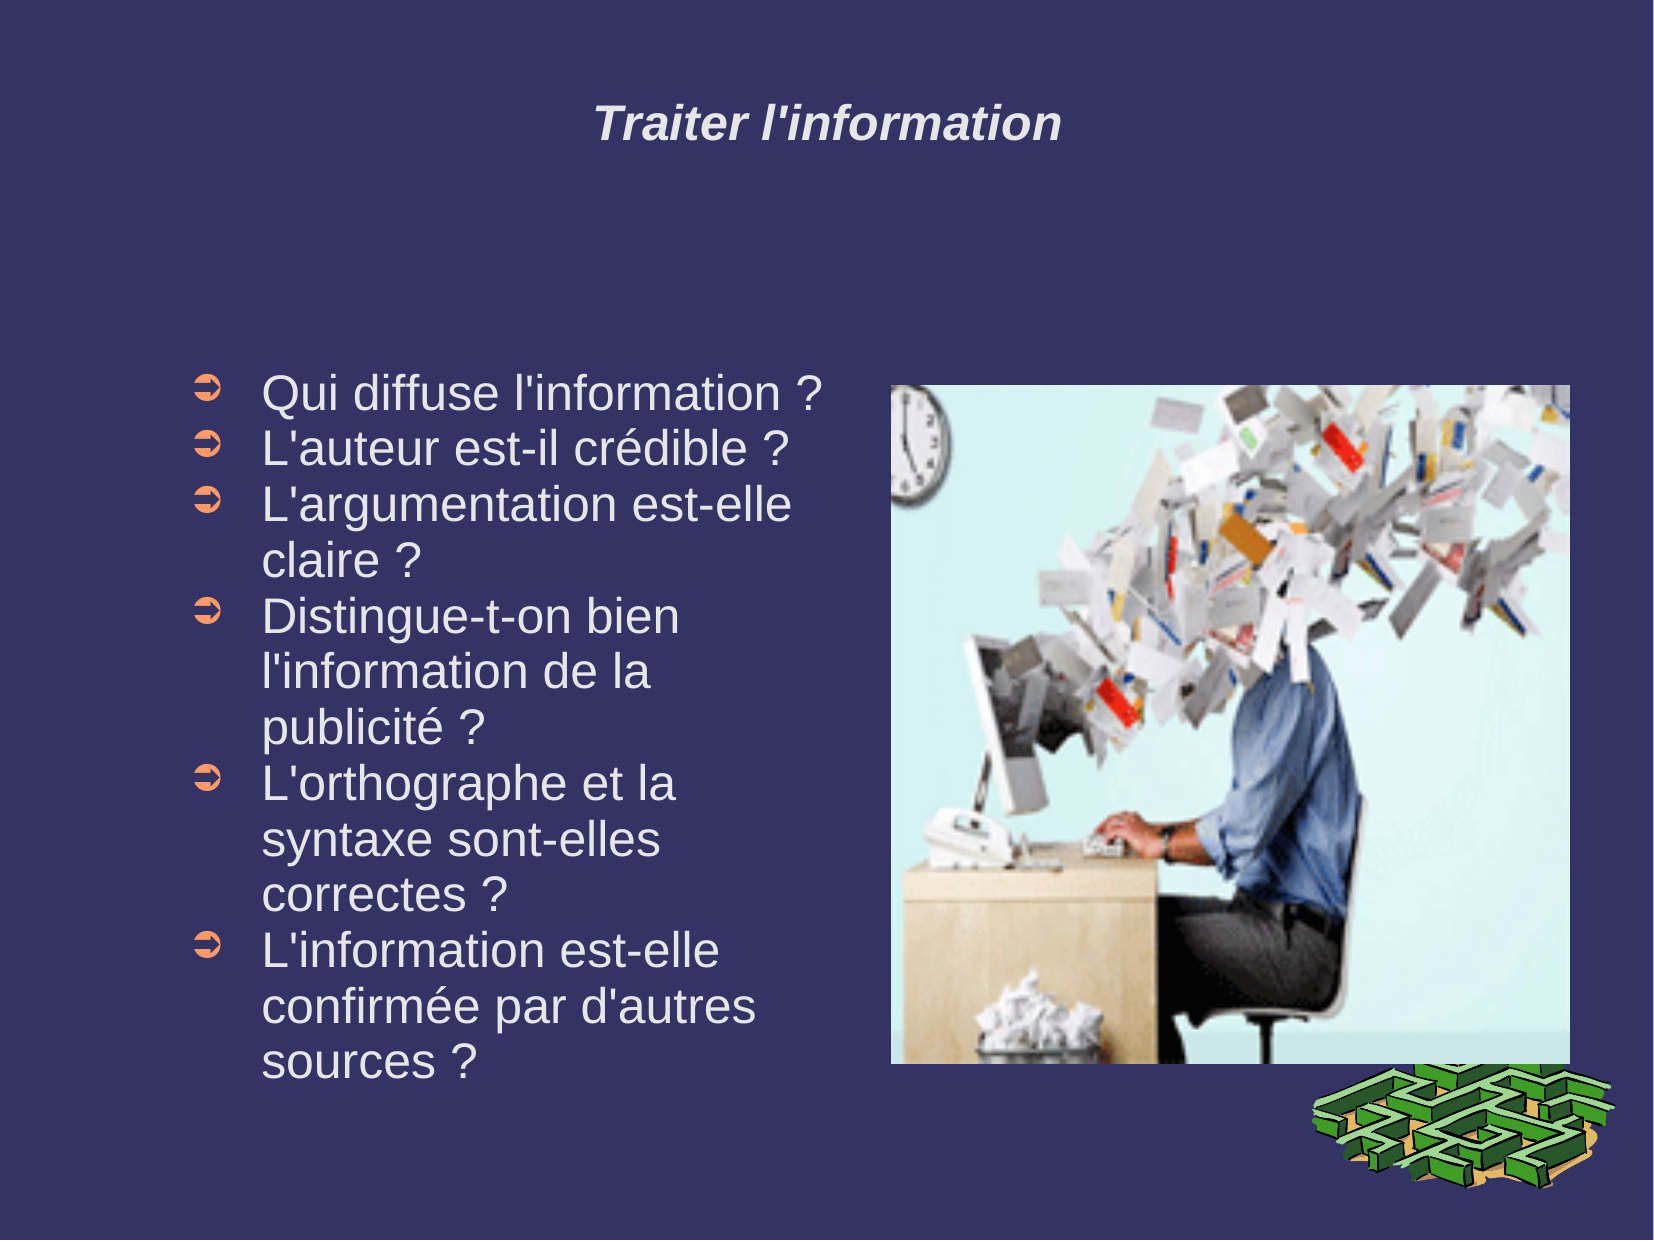

# Traiter l'information
Qui diffuse l'information ?
L'auteur est-il crédible ?
L'argumentation est-elle claire ?
Distingue-t-on bien l'information de la publicité ?
L'orthographe et la syntaxe sont-elles correctes ?
L'information est-elle confirmée par d'autres sources ?